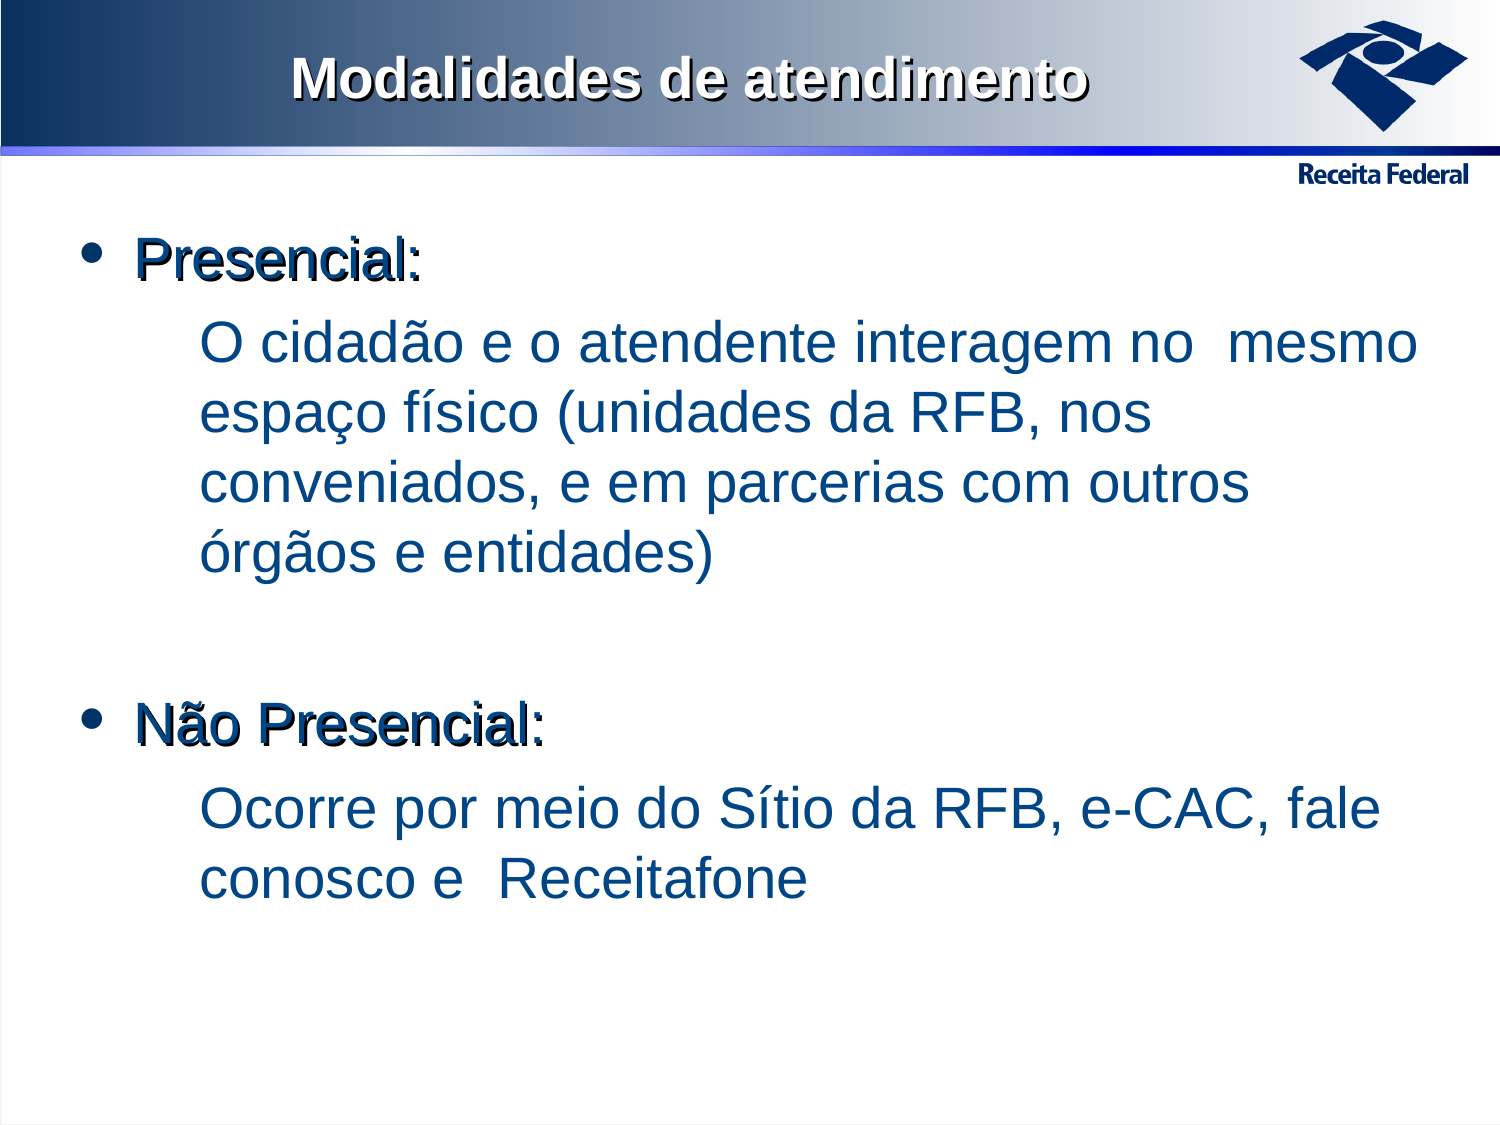

# Modalidades de atendimento
Presencial:
O cidadão e o atendente interagem no mesmo espaço físico (unidades da RFB, nos conveniados, e em parcerias com outros órgãos e entidades)
Não Presencial:
Ocorre por meio do Sítio da RFB, e-CAC, fale conosco e Receitafone